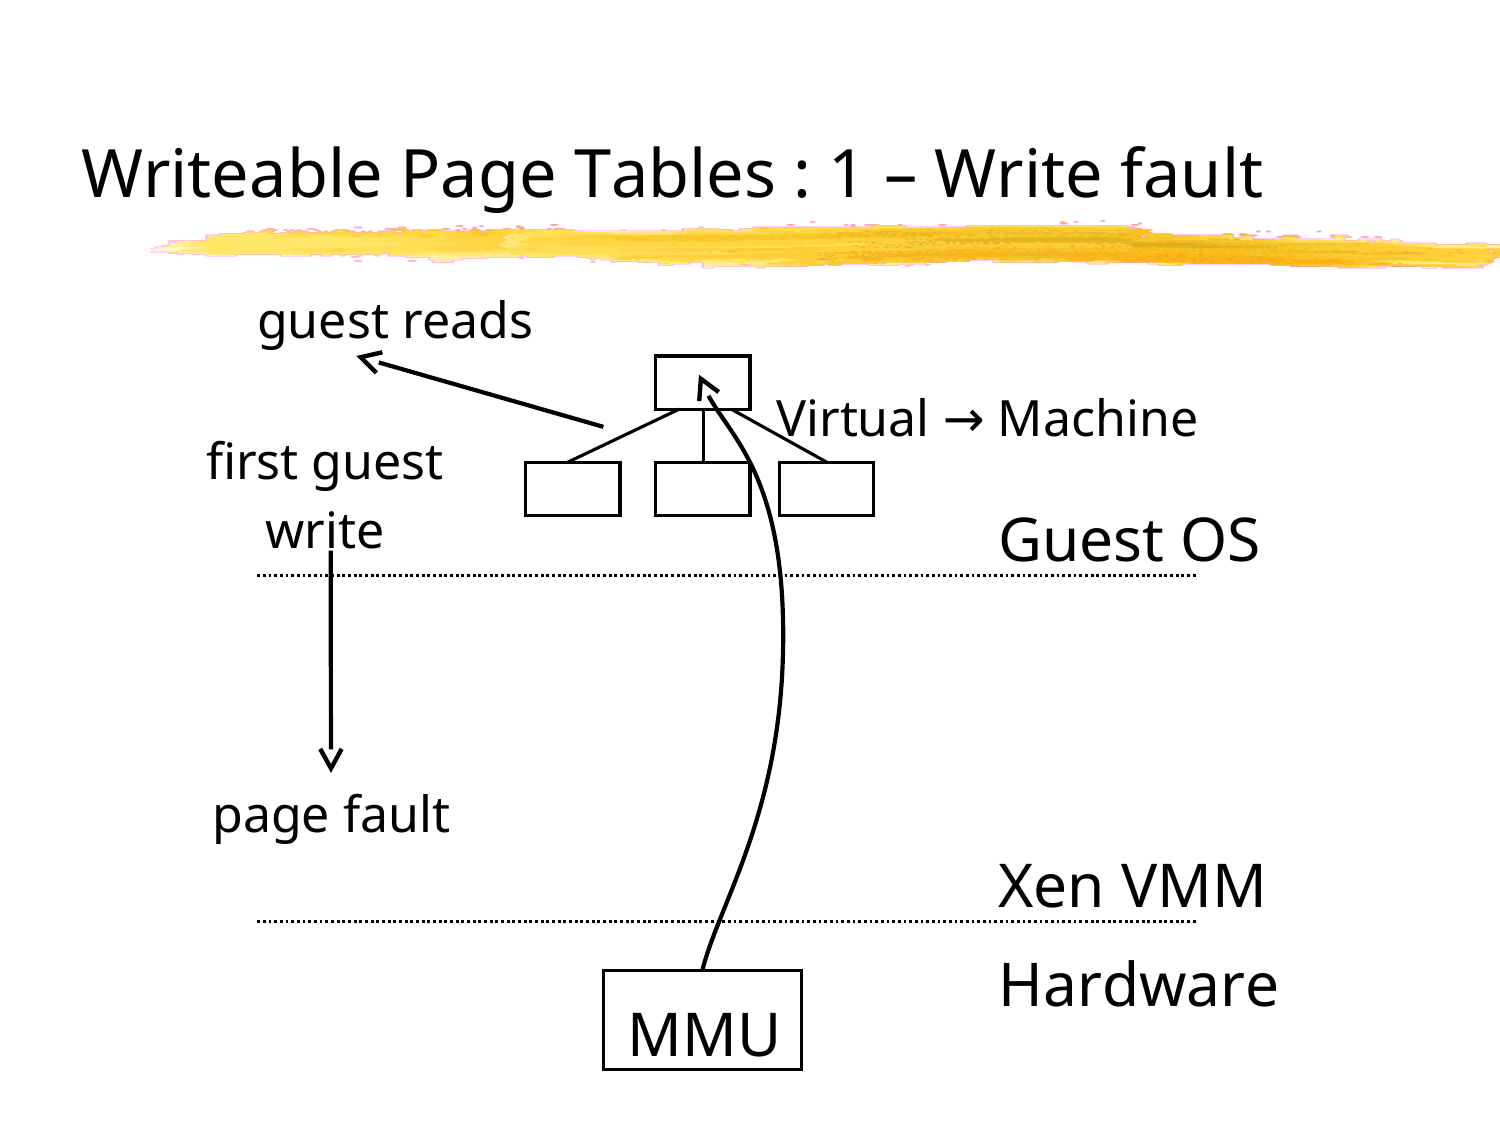

# Writeable Page Tables : 1 – Write fault
guest reads
Virtual → Machine
first guest
write
Guest OS
page fault
Xen VMM
Hardware
MMU